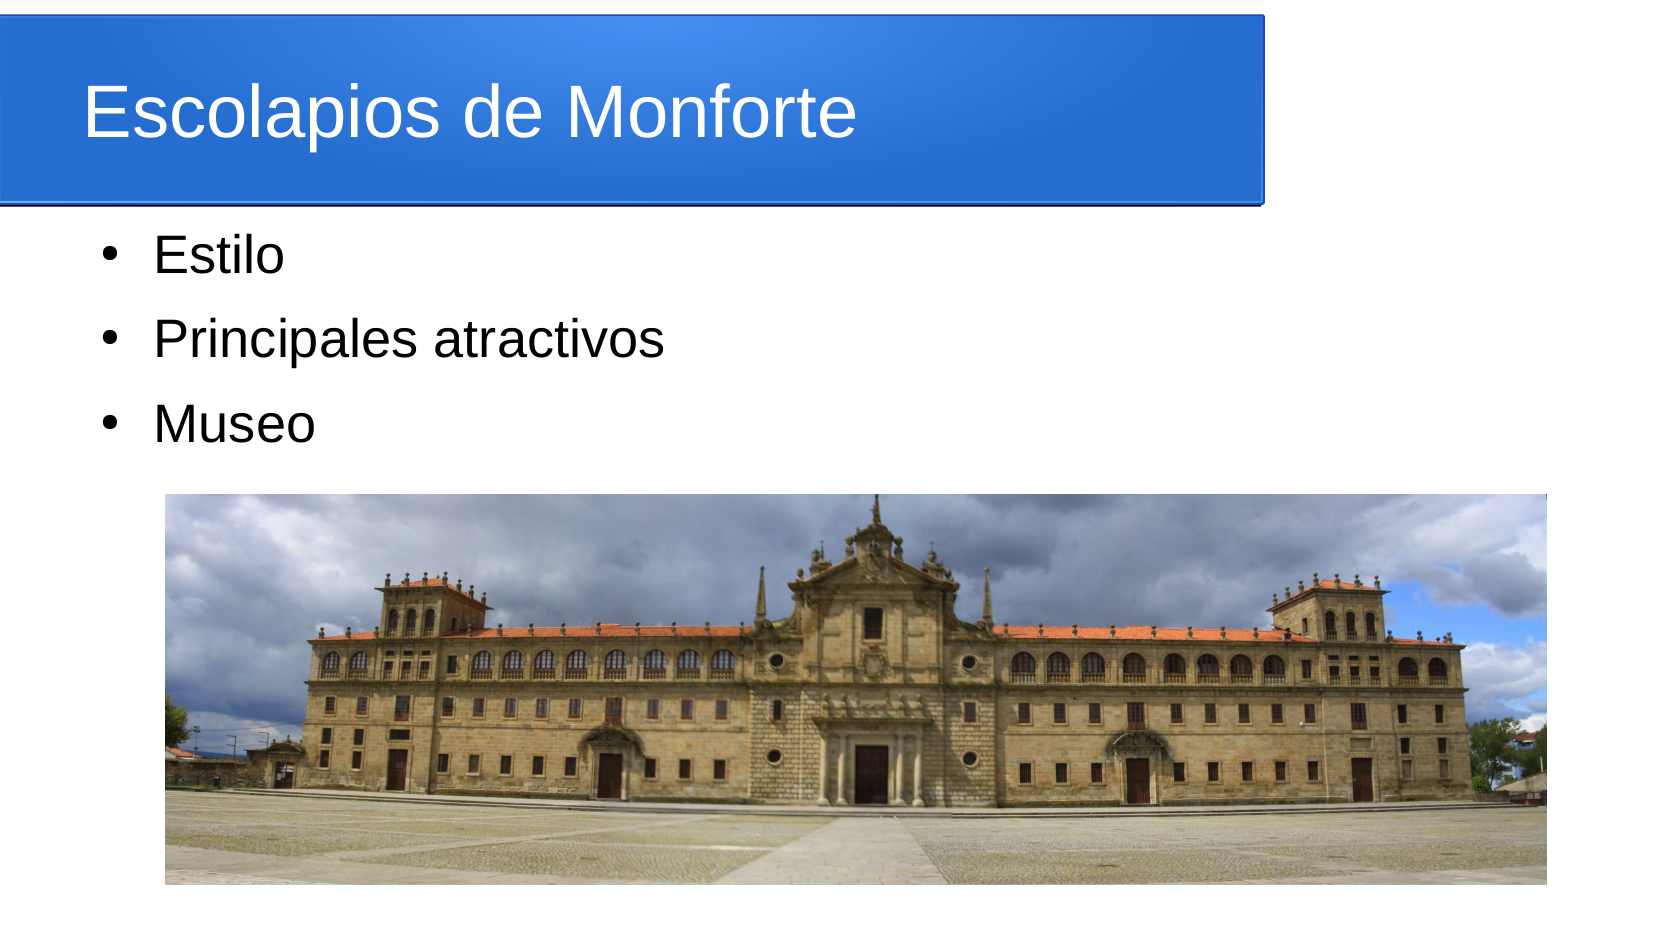

# Escolapios de Monforte
Estilo
Principales atractivos
Museo